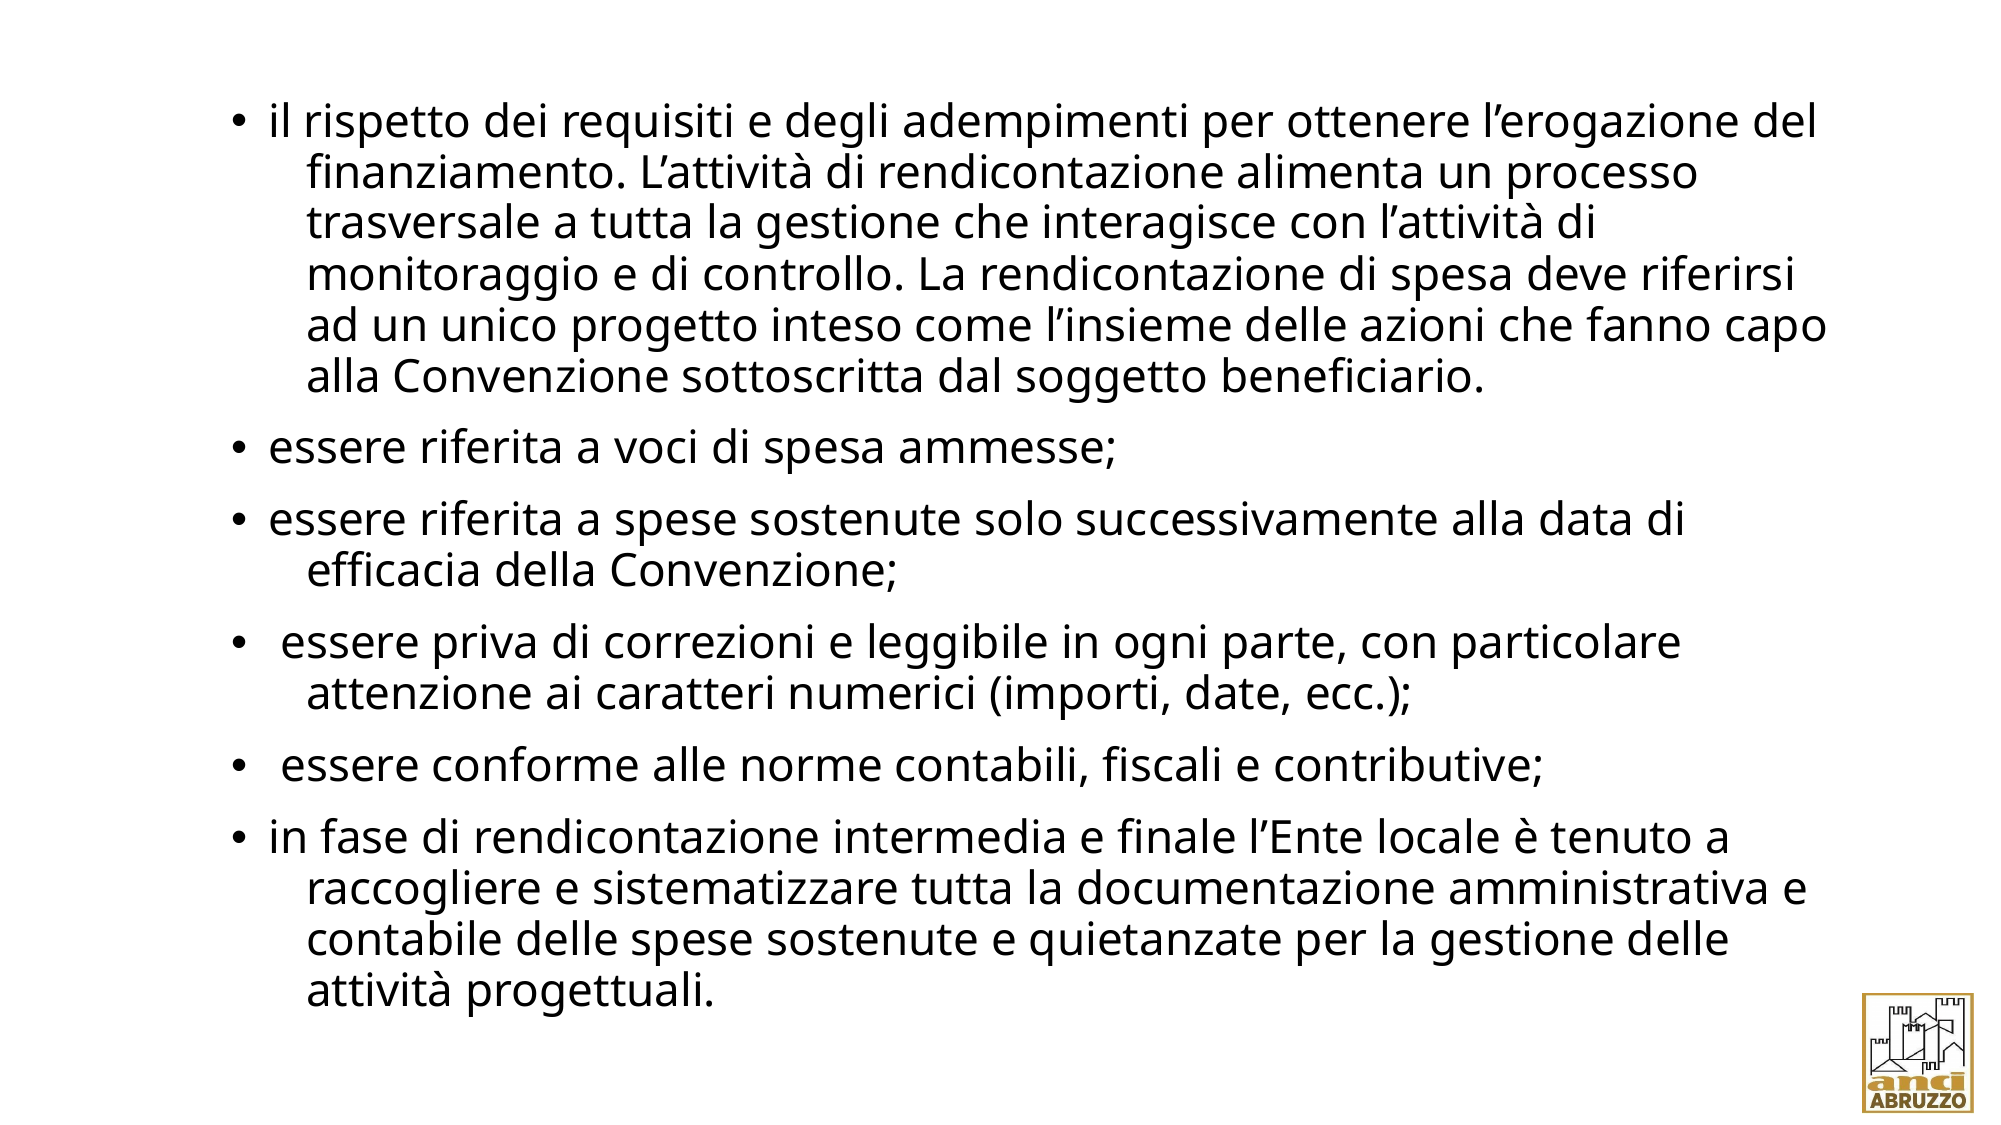

# il rispetto dei requisiti e degli adempimenti per ottenere l’erogazione del finanziamento. L’attività di rendicontazione alimenta un processo trasversale a tutta la gestione che interagisce con l’attività di monitoraggio e di controllo. La rendicontazione di spesa deve riferirsi ad un unico progetto inteso come l’insieme delle azioni che fanno capo alla Convenzione sottoscritta dal soggetto beneficiario.
essere riferita a voci di spesa ammesse;
essere riferita a spese sostenute solo successivamente alla data di efficacia della Convenzione;
 essere priva di correzioni e leggibile in ogni parte, con particolare attenzione ai caratteri numerici (importi, date, ecc.);
 essere conforme alle norme contabili, fiscali e contributive;
in fase di rendicontazione intermedia e finale l’Ente locale è tenuto a raccogliere e sistematizzare tutta la documentazione amministrativa e contabile delle spese sostenute e quietanzate per la gestione delle attività progettuali.